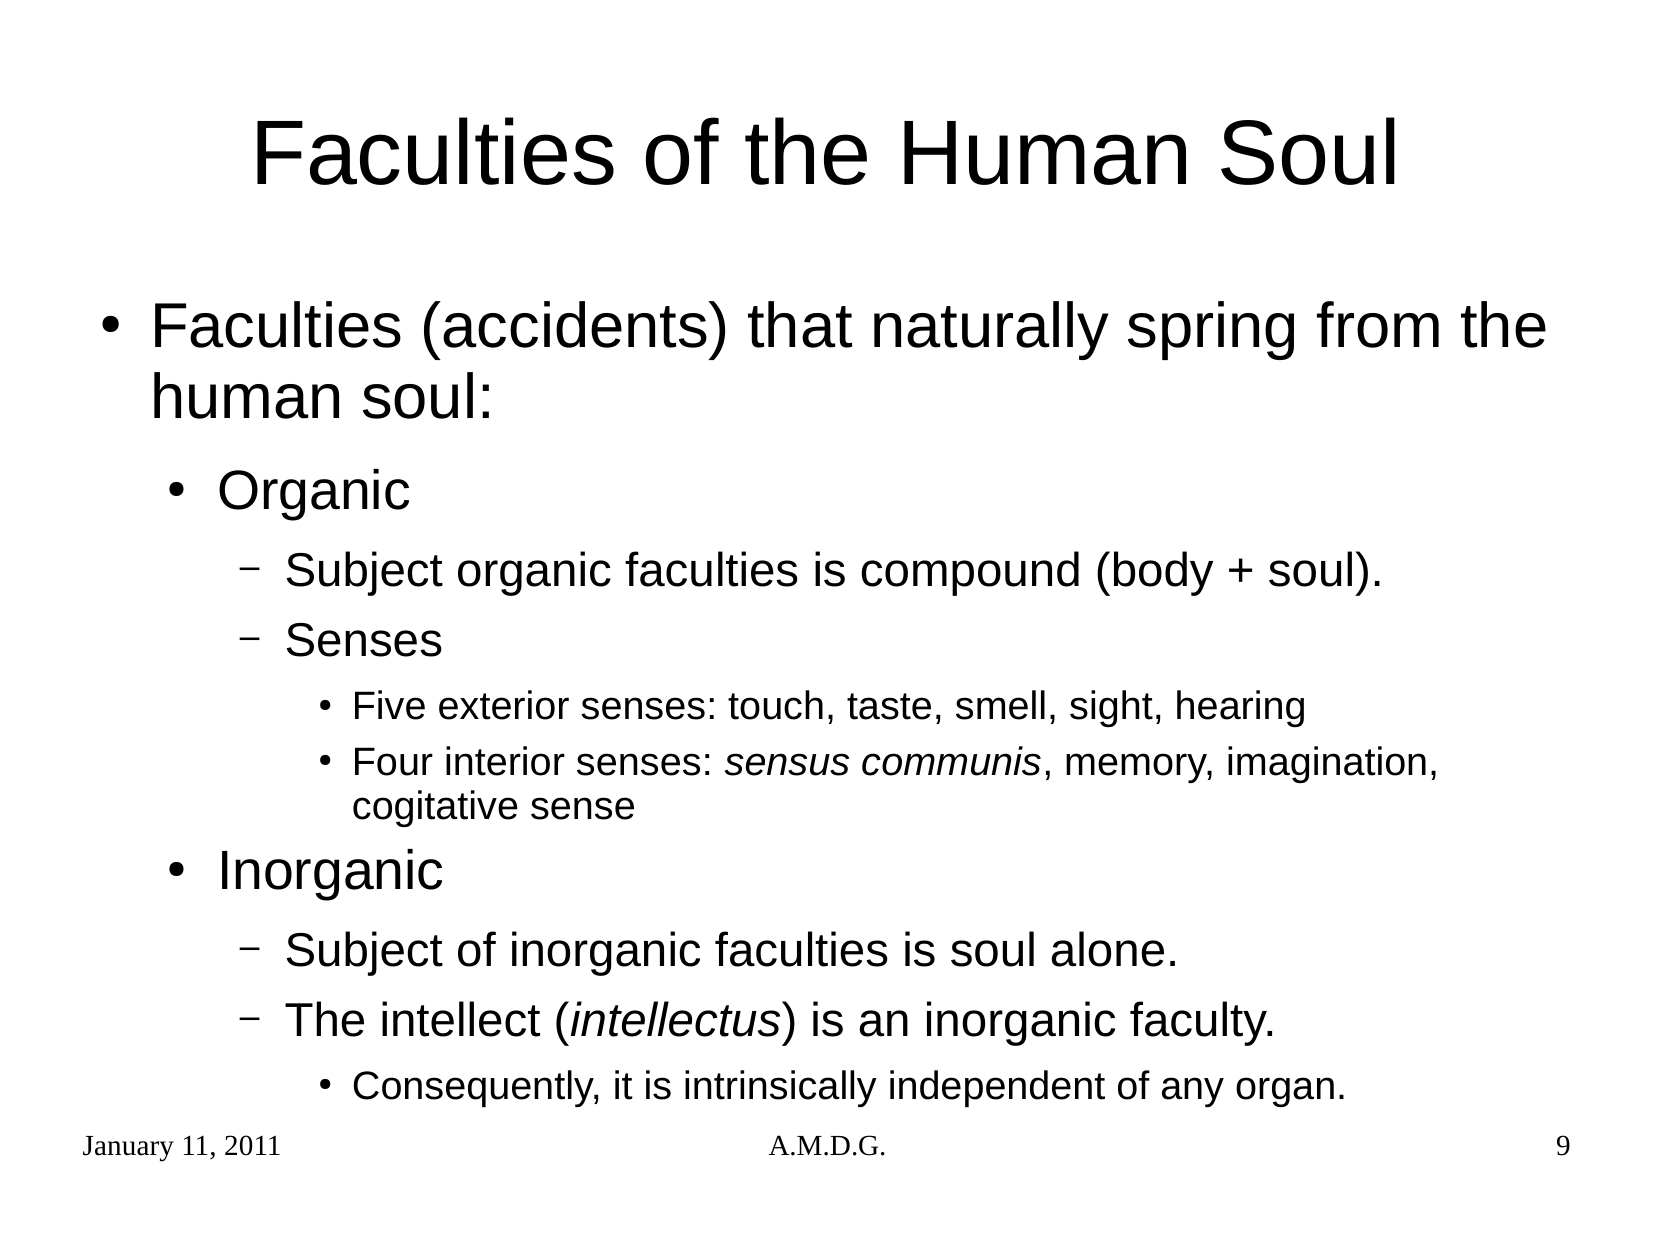

# Faculties of the Human Soul
Faculties (accidents) that naturally spring from the human soul:
Organic
Subject organic faculties is compound (body + soul).
Senses
Five exterior senses: touch, taste, smell, sight, hearing
Four interior senses: sensus communis, memory, imagination, cogitative sense
Inorganic
Subject of inorganic faculties is soul alone.
The intellect (intellectus) is an inorganic faculty.
Consequently, it is intrinsically independent of any organ.
January 11, 2011
A.M.D.G.
9